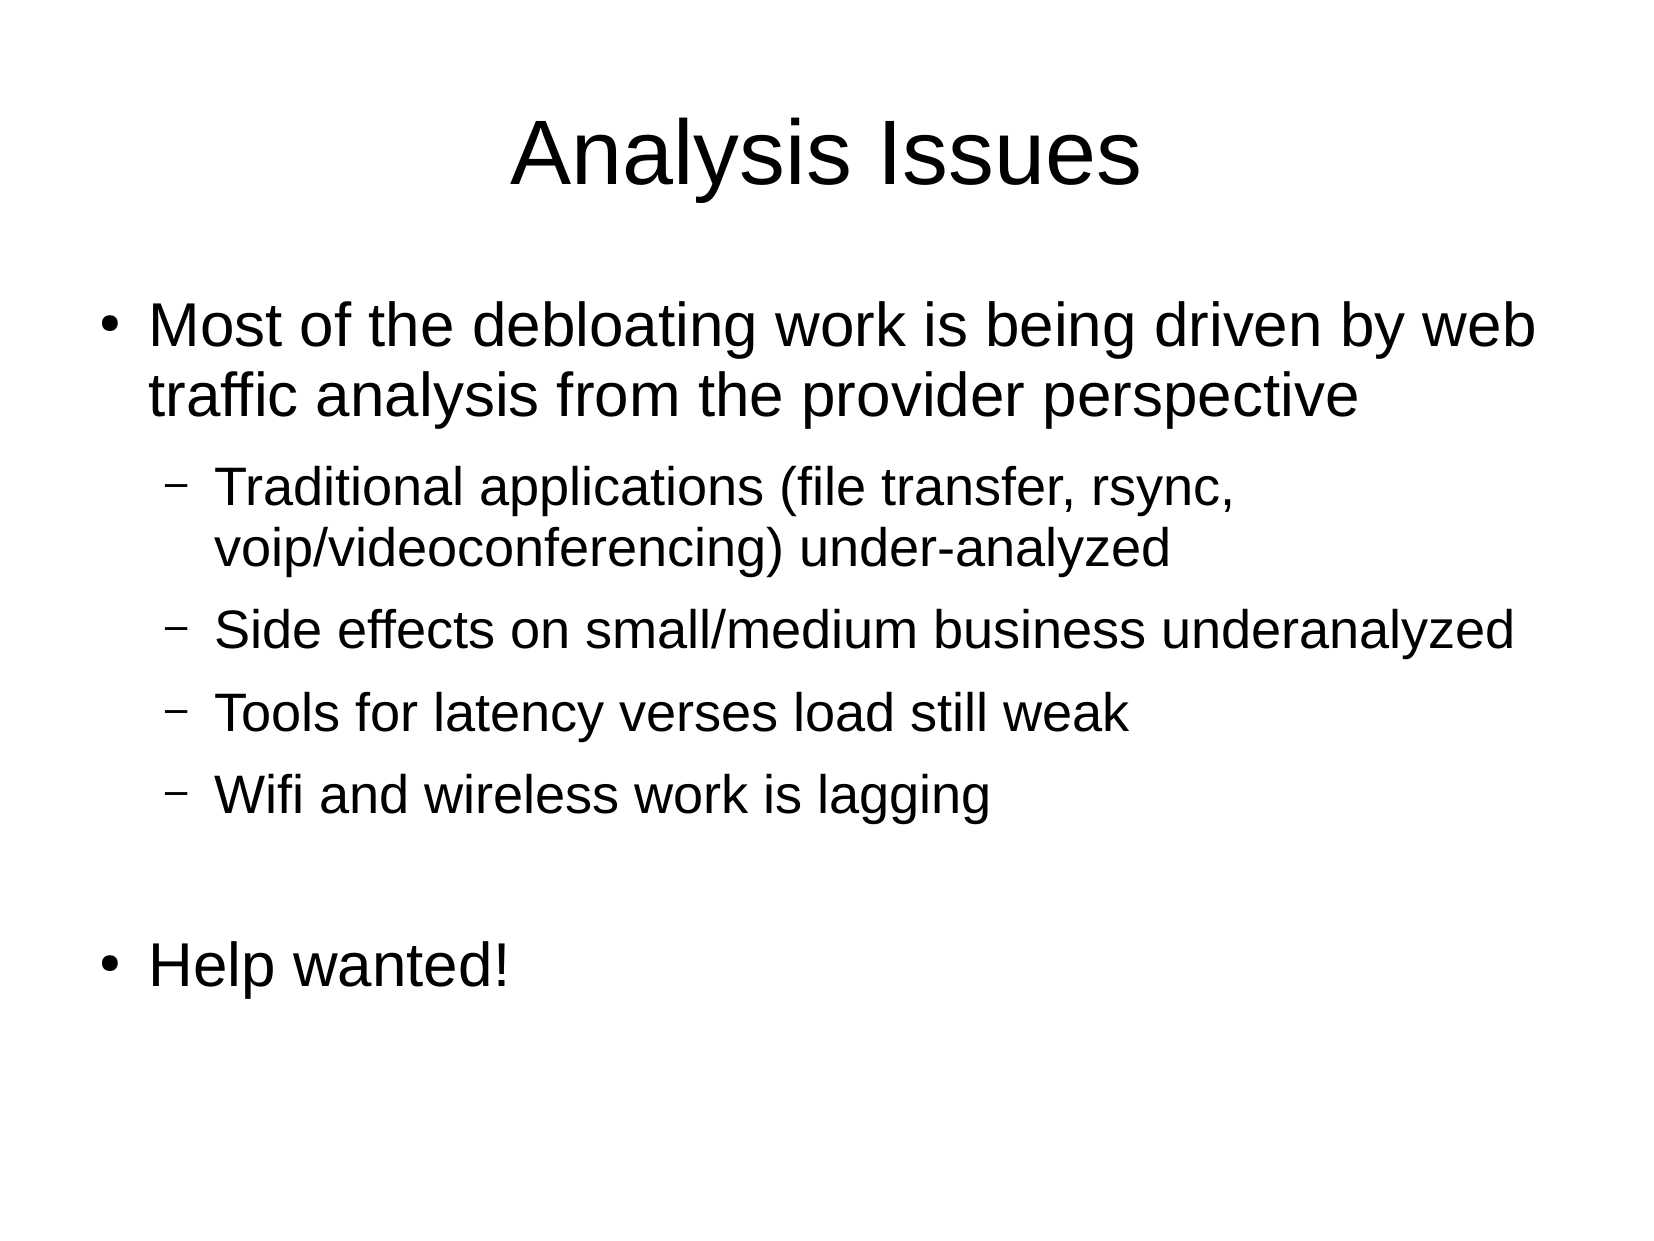

# Analysis Issues
Most of the debloating work is being driven by web traffic analysis from the provider perspective
Traditional applications (file transfer, rsync, voip/videoconferencing) under-analyzed
Side effects on small/medium business underanalyzed
Tools for latency verses load still weak
Wifi and wireless work is lagging
Help wanted!